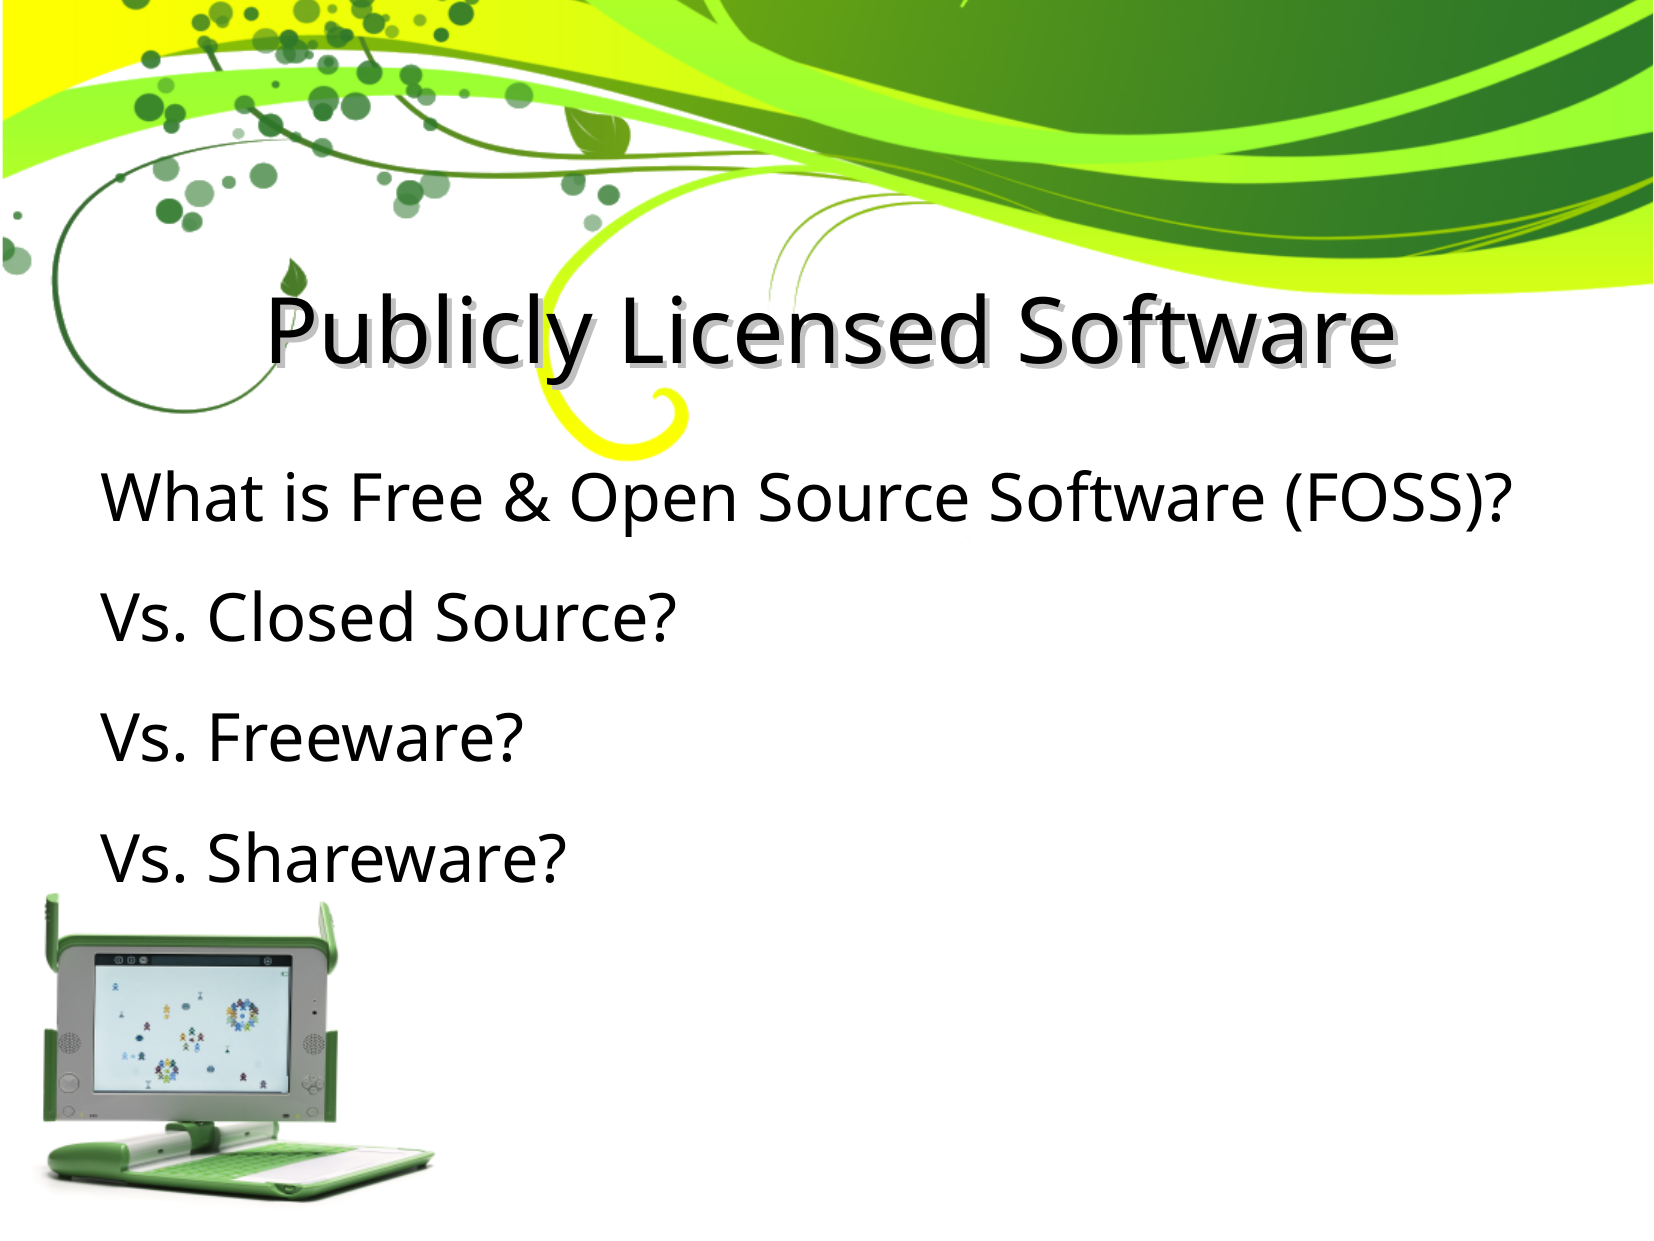

# Publicly Licensed Software
What is Free & Open Source Software (FOSS)?
Vs. Closed Source?
Vs. Freeware?
Vs. Shareware?